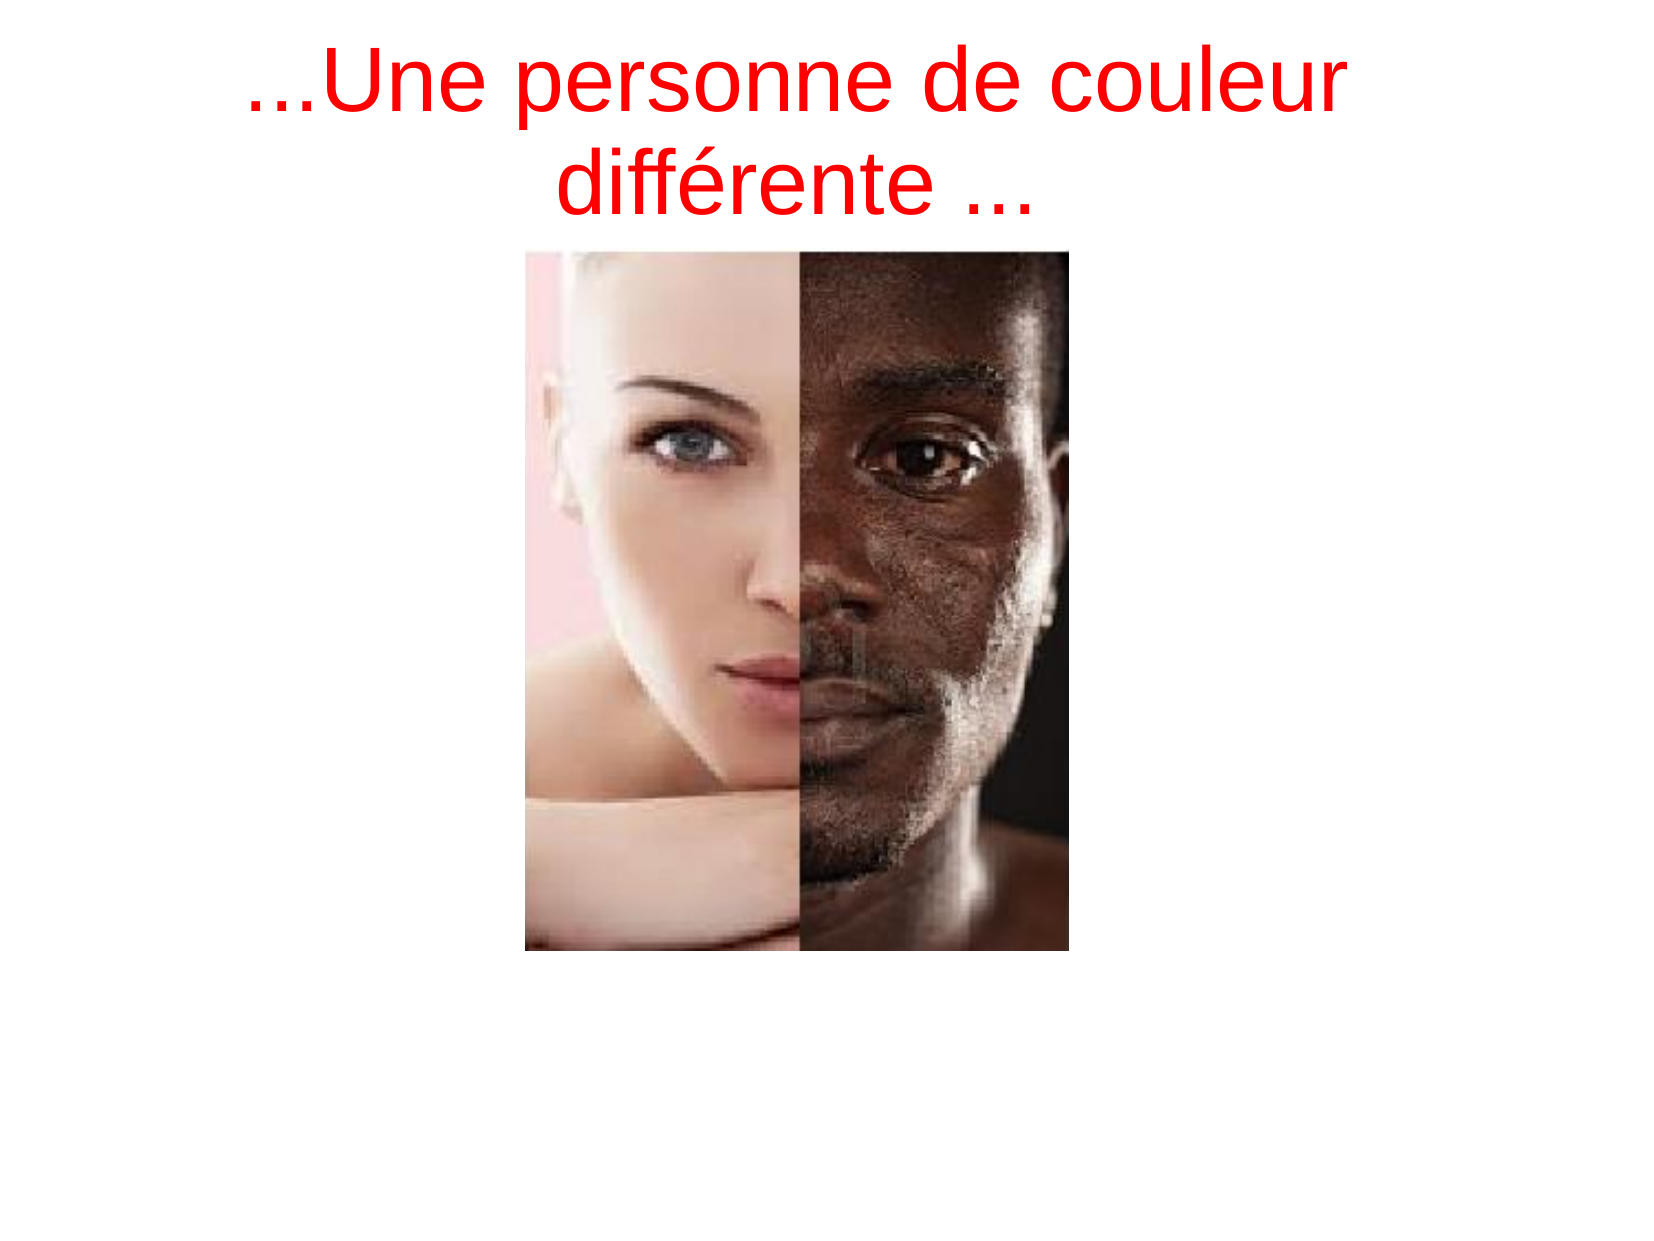

...Une personne de couleur différente ...
#